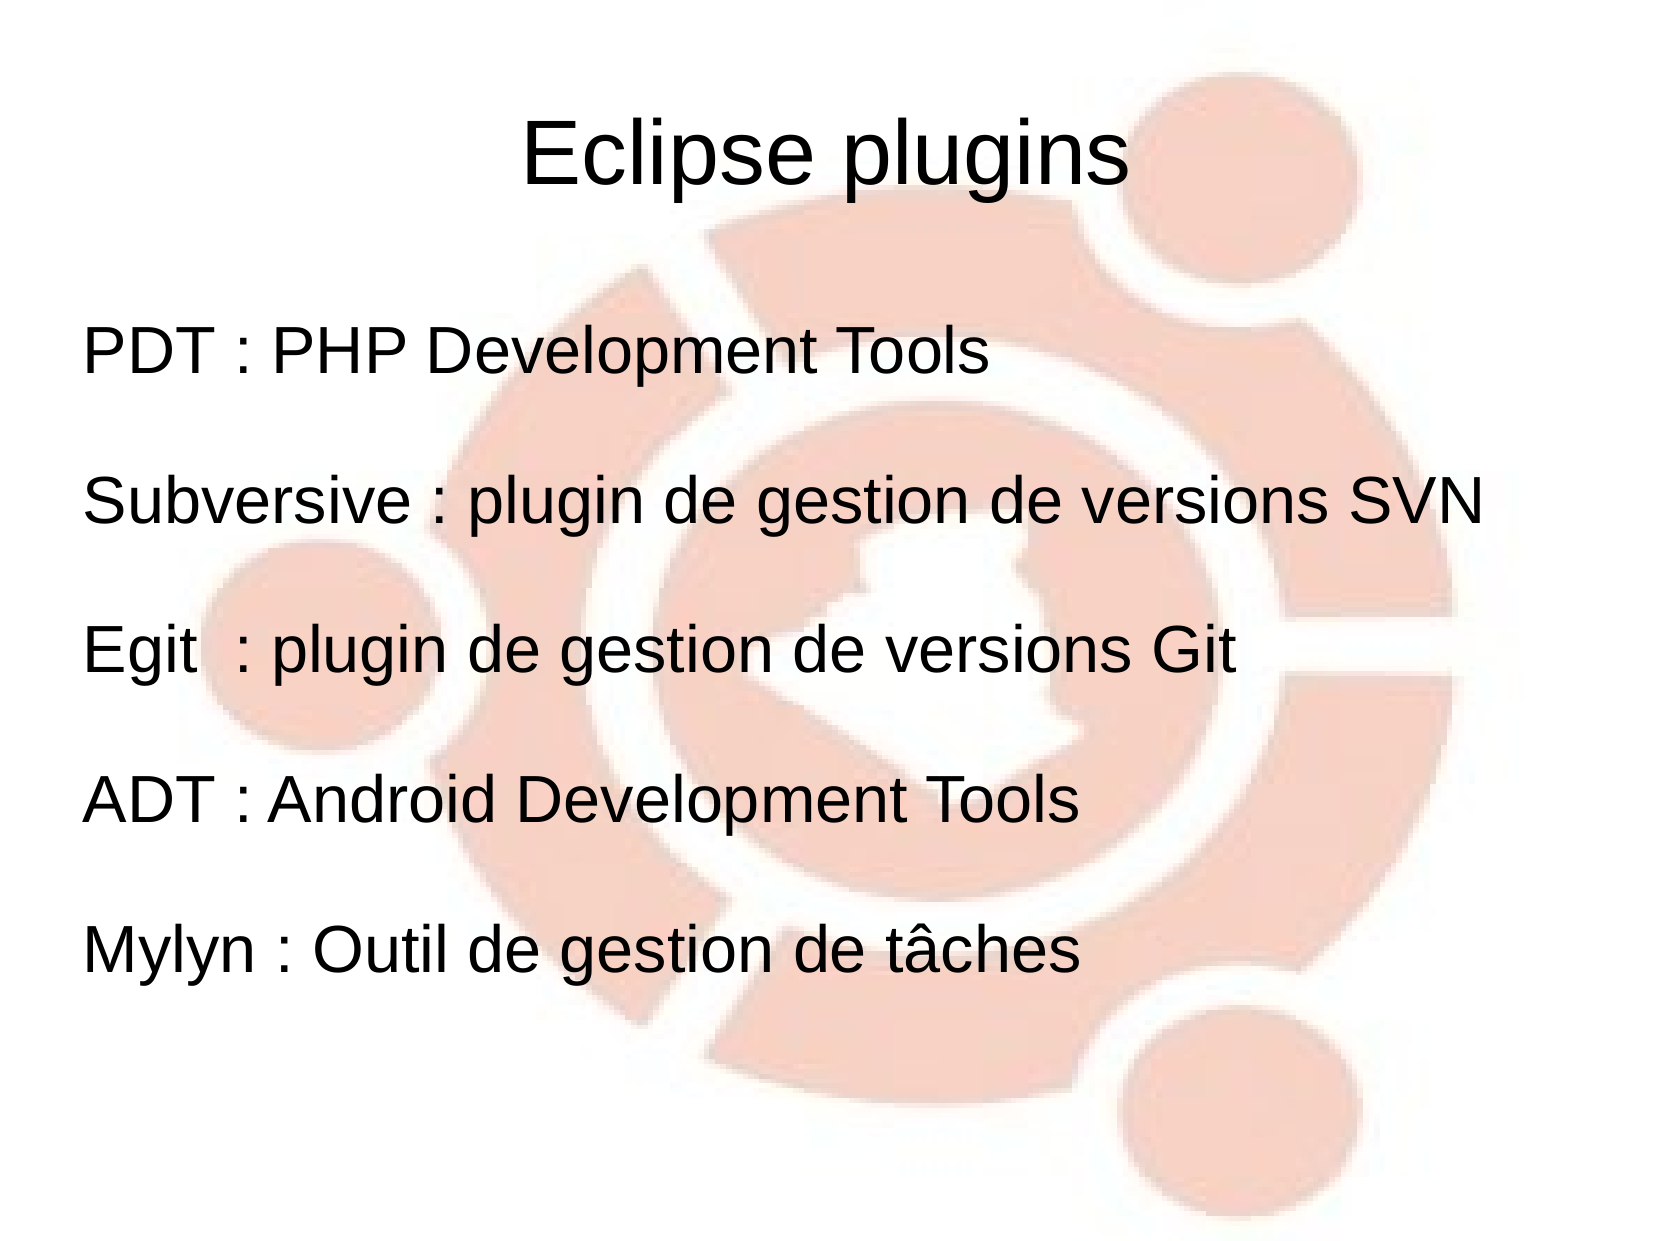

Eclipse plugins
# PDT : PHP Development Tools Subversive : plugin de gestion de versions SVN
Egit  : plugin de gestion de versions Git
ADT : Android Development Tools
Mylyn : Outil de gestion de tâches